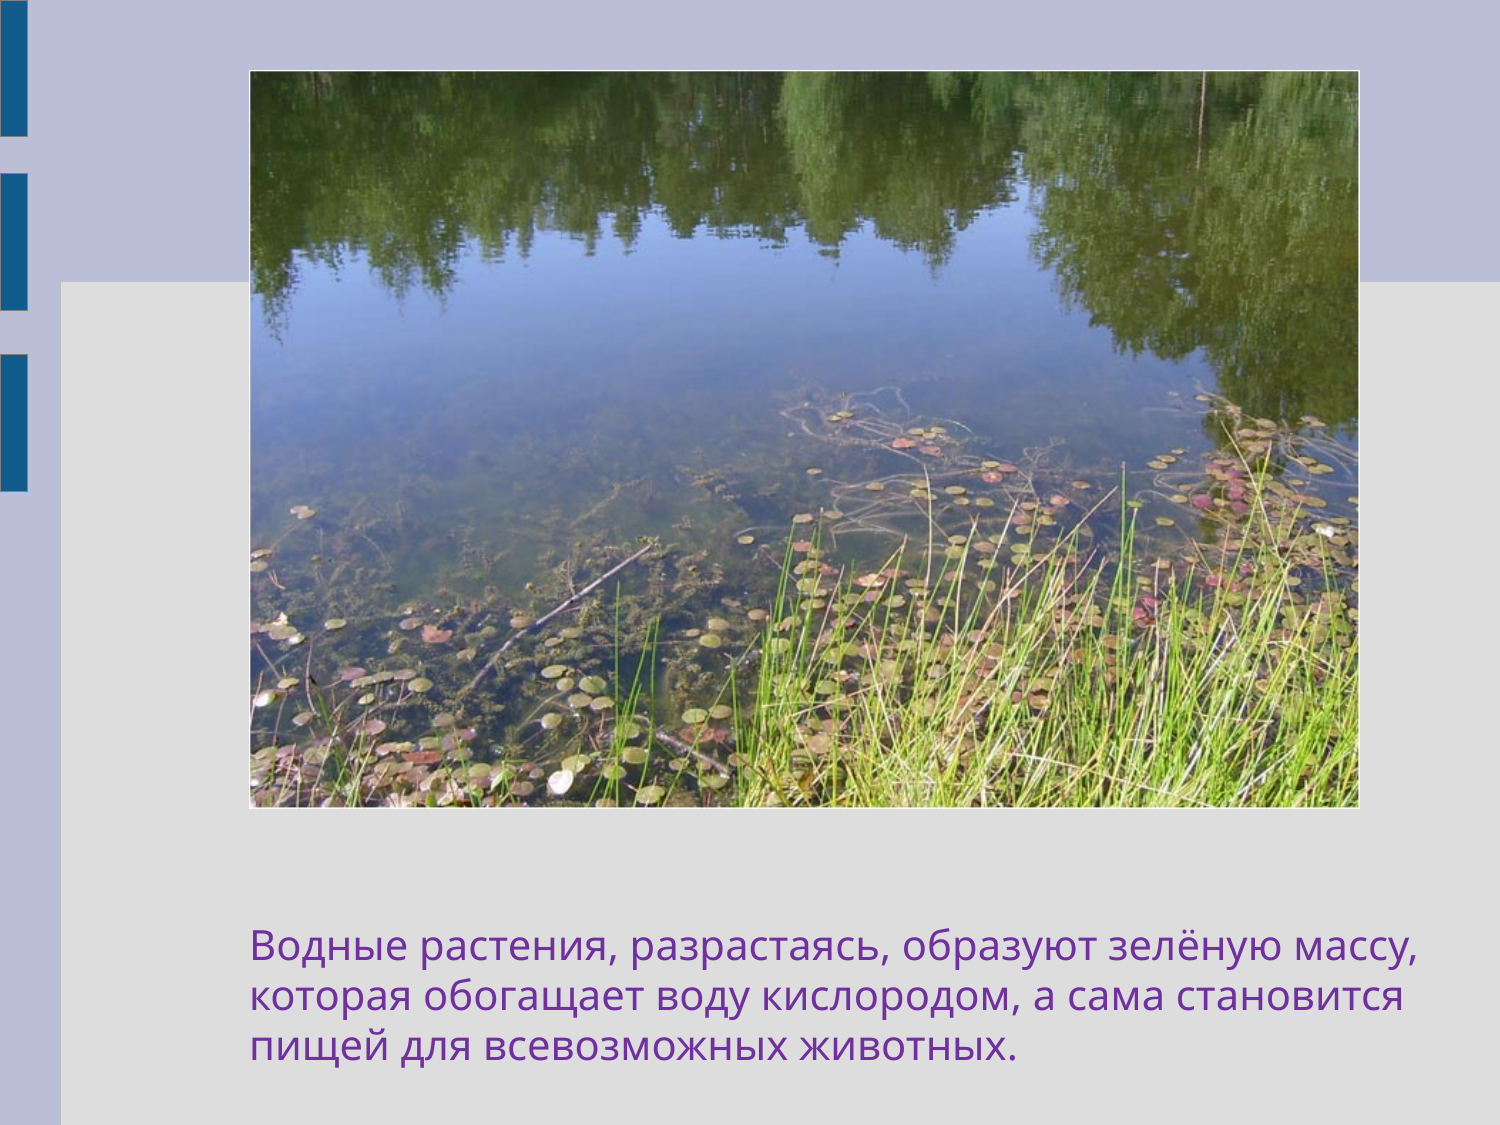

Водные растения, разрастаясь, образуют зелёную массу, которая обогащает воду кислородом, а сама становится пищей для всевозможных животных.